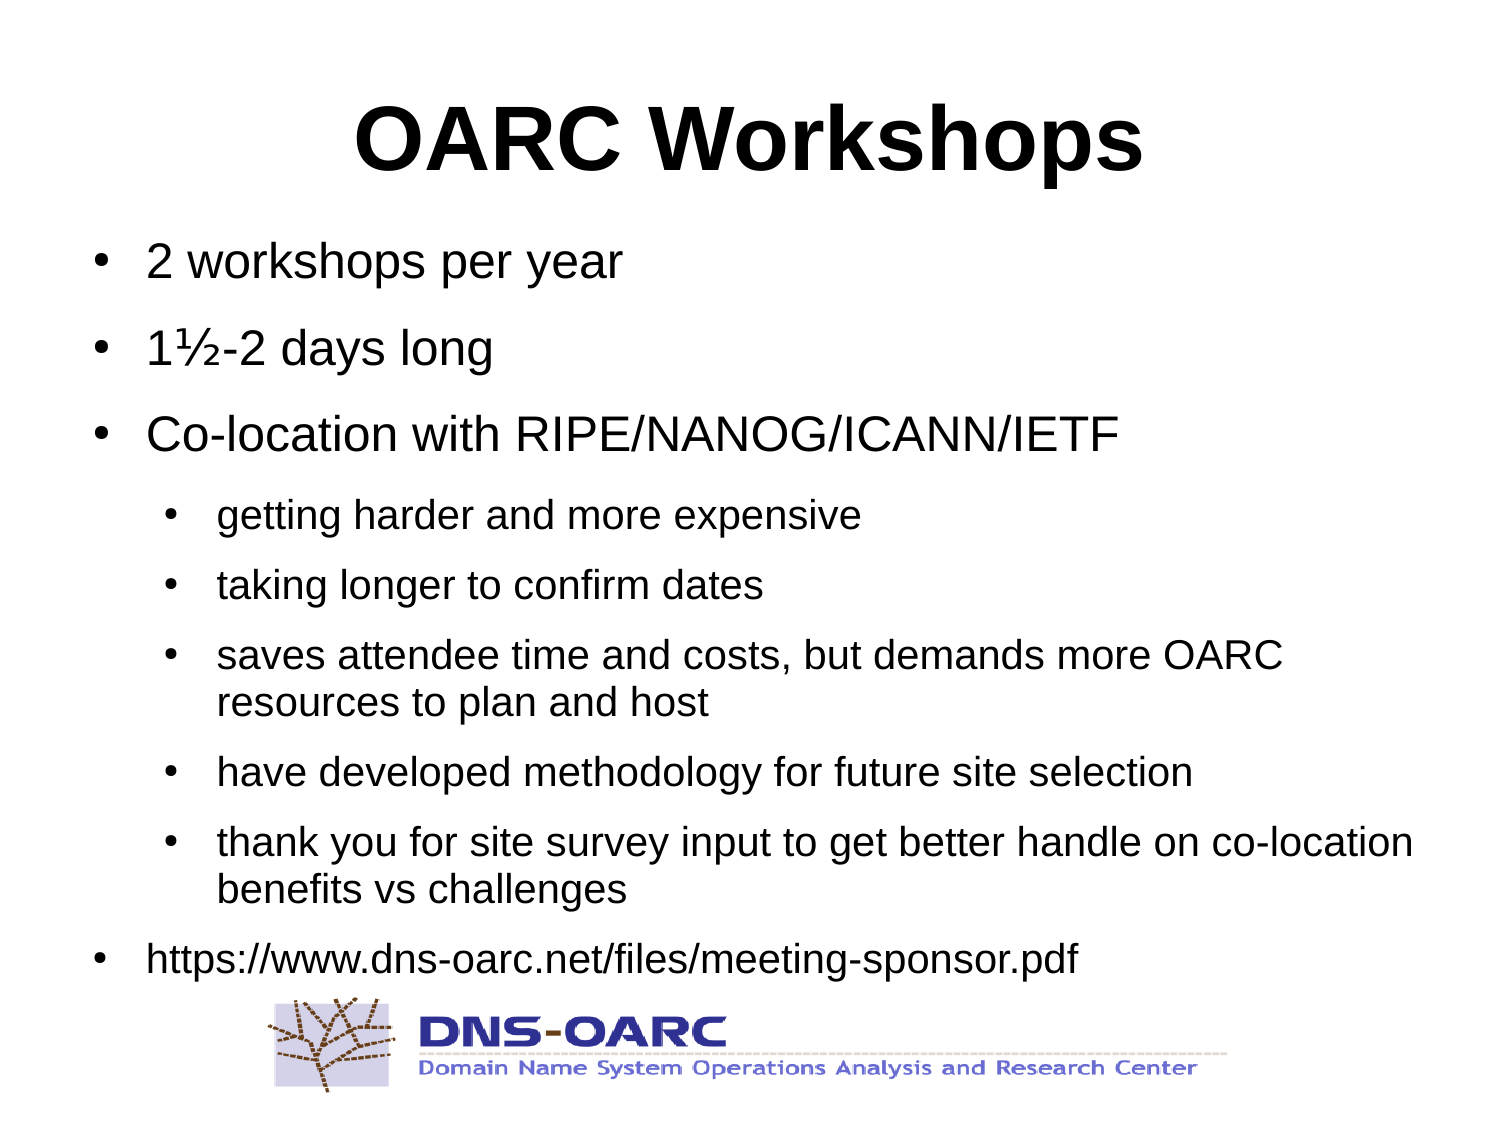

# OARC Workshops
2 workshops per year
1½-2 days long
Co-location with RIPE/NANOG/ICANN/IETF
getting harder and more expensive
taking longer to confirm dates
saves attendee time and costs, but demands more OARC resources to plan and host
have developed methodology for future site selection
thank you for site survey input to get better handle on co-location
benefits vs challenges
https://www.dns-oarc.net/files/meeting-sponsor.pdf